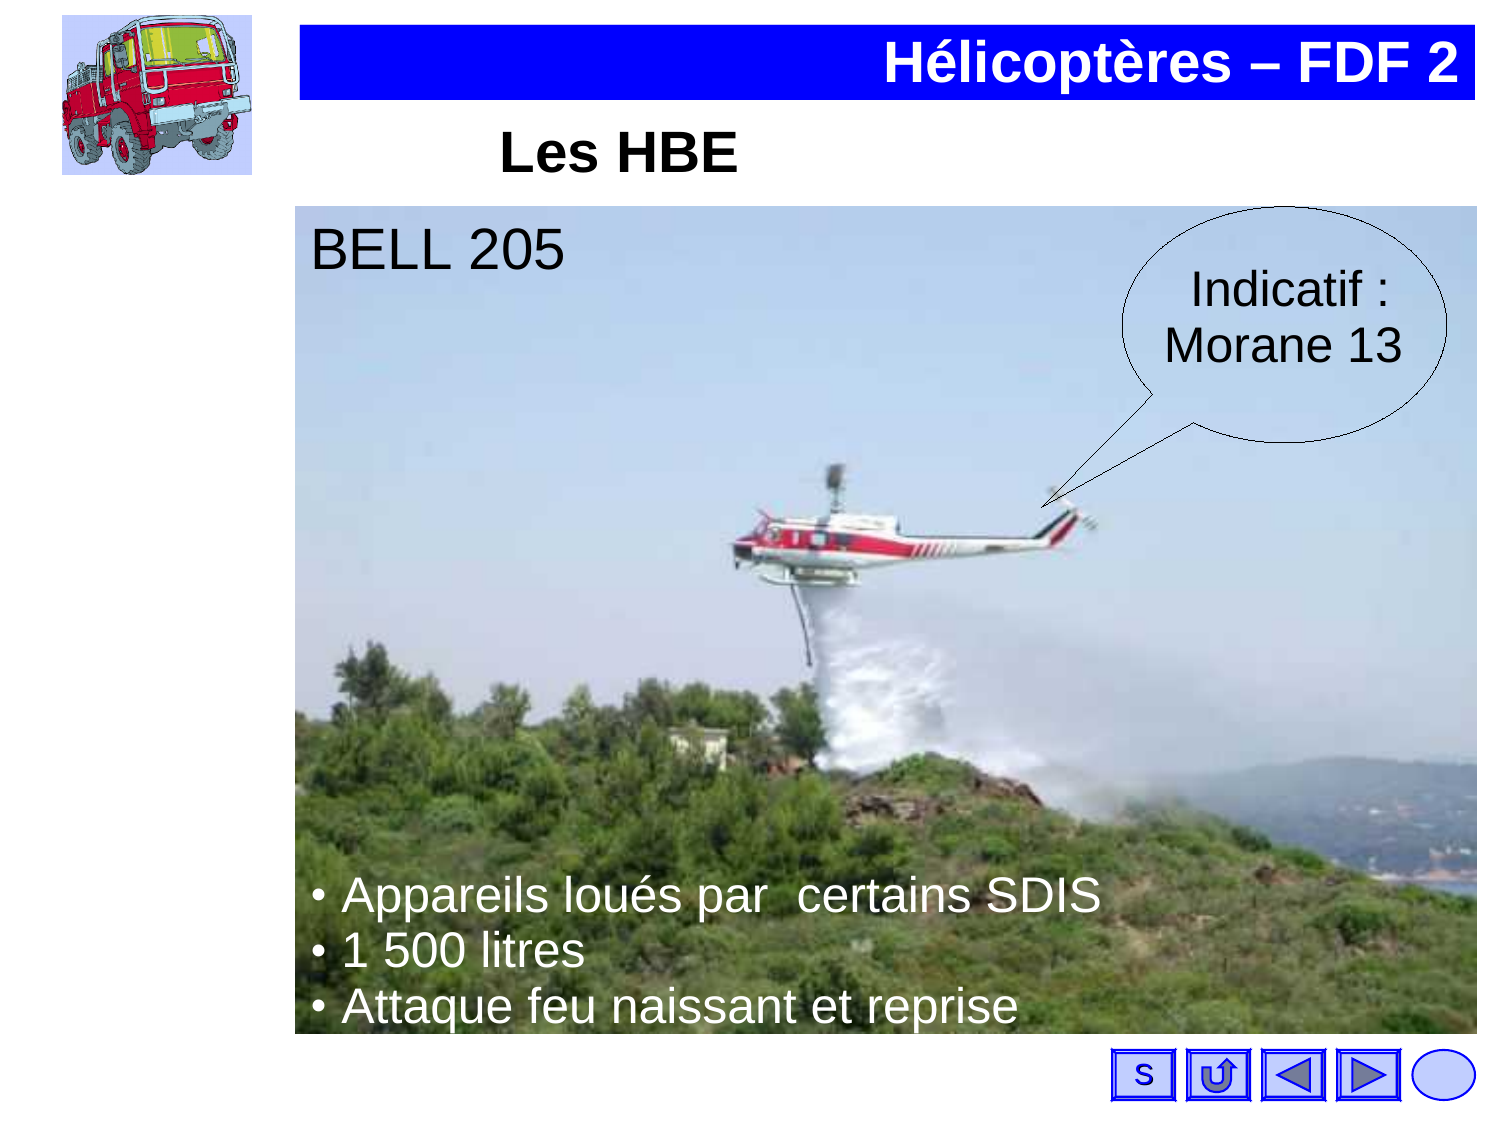

Hélicoptères – FDF 2
Les HBE
BELL 205
Indicatif : Morane 13
 Appareils loués par certains SDIS
 1 500 litres
 Attaque feu naissant et reprise